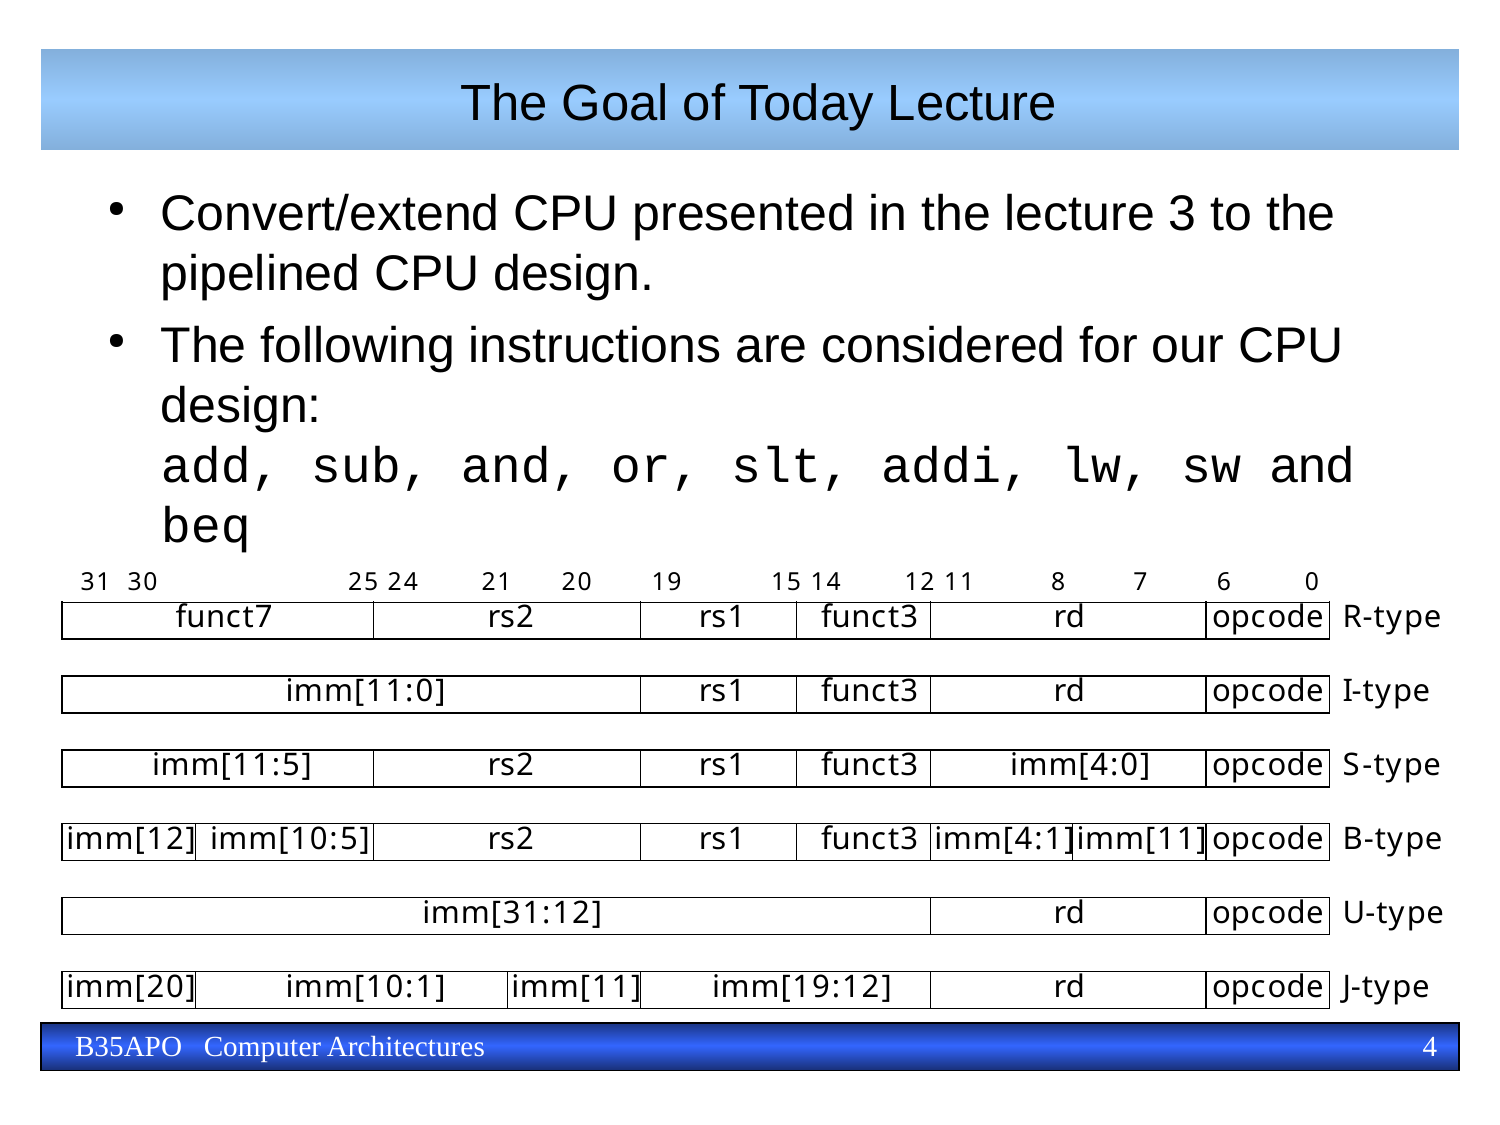

# The Goal of Today Lecture
Convert/extend CPU presented in the lecture 3 to the pipelined CPU design.
The following instructions are considered for our CPU design:
add, sub, and, or, slt, addi, lw, sw and beq
B35APO Computer Architectures
4